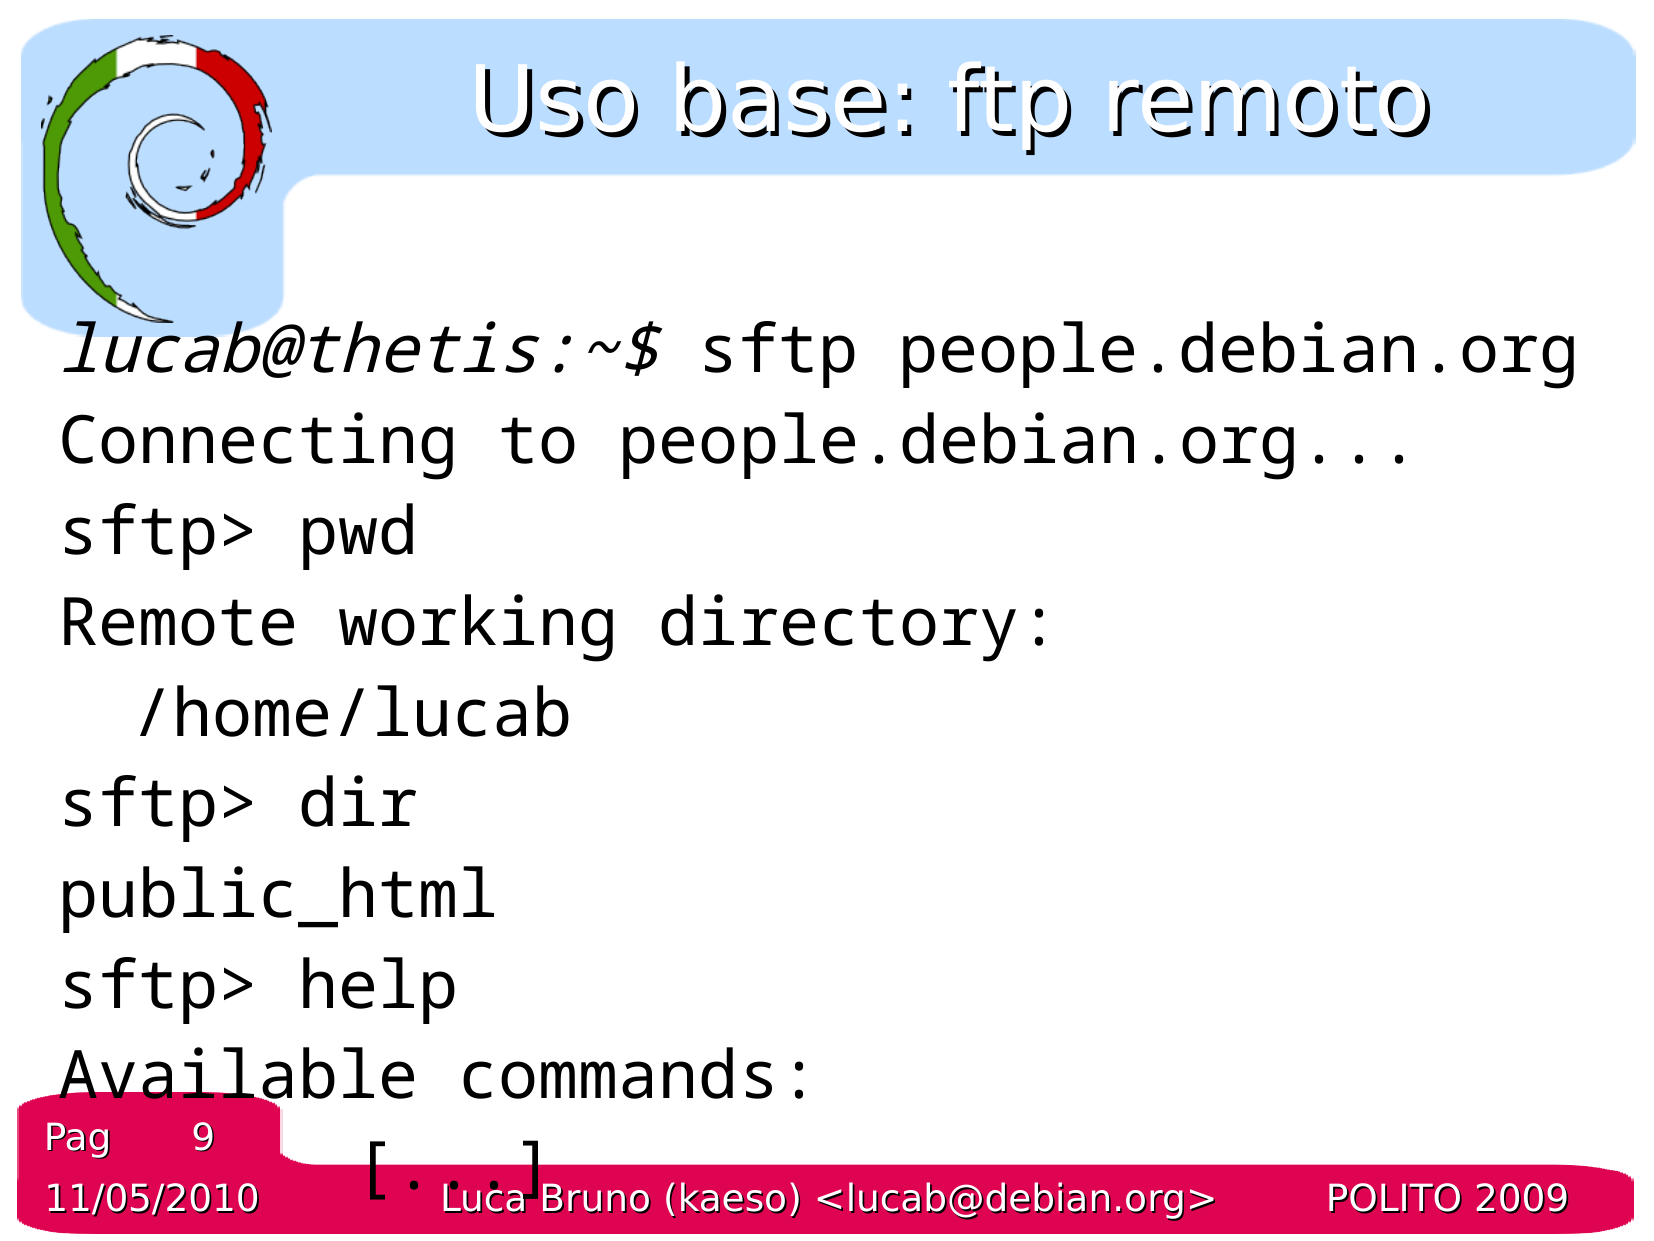

# Uso base: ftp remoto
lucab@thetis:~$ sftp people.debian.org
Connecting to people.debian.org...
sftp> pwd
Remote working directory:
	/home/lucab
sftp> dir
public_html
sftp> help
Available commands:
				[...]
Pag
Luca Bruno (kaeso) <lucab@debian.org> 		POLITO 2009
11/05/2010